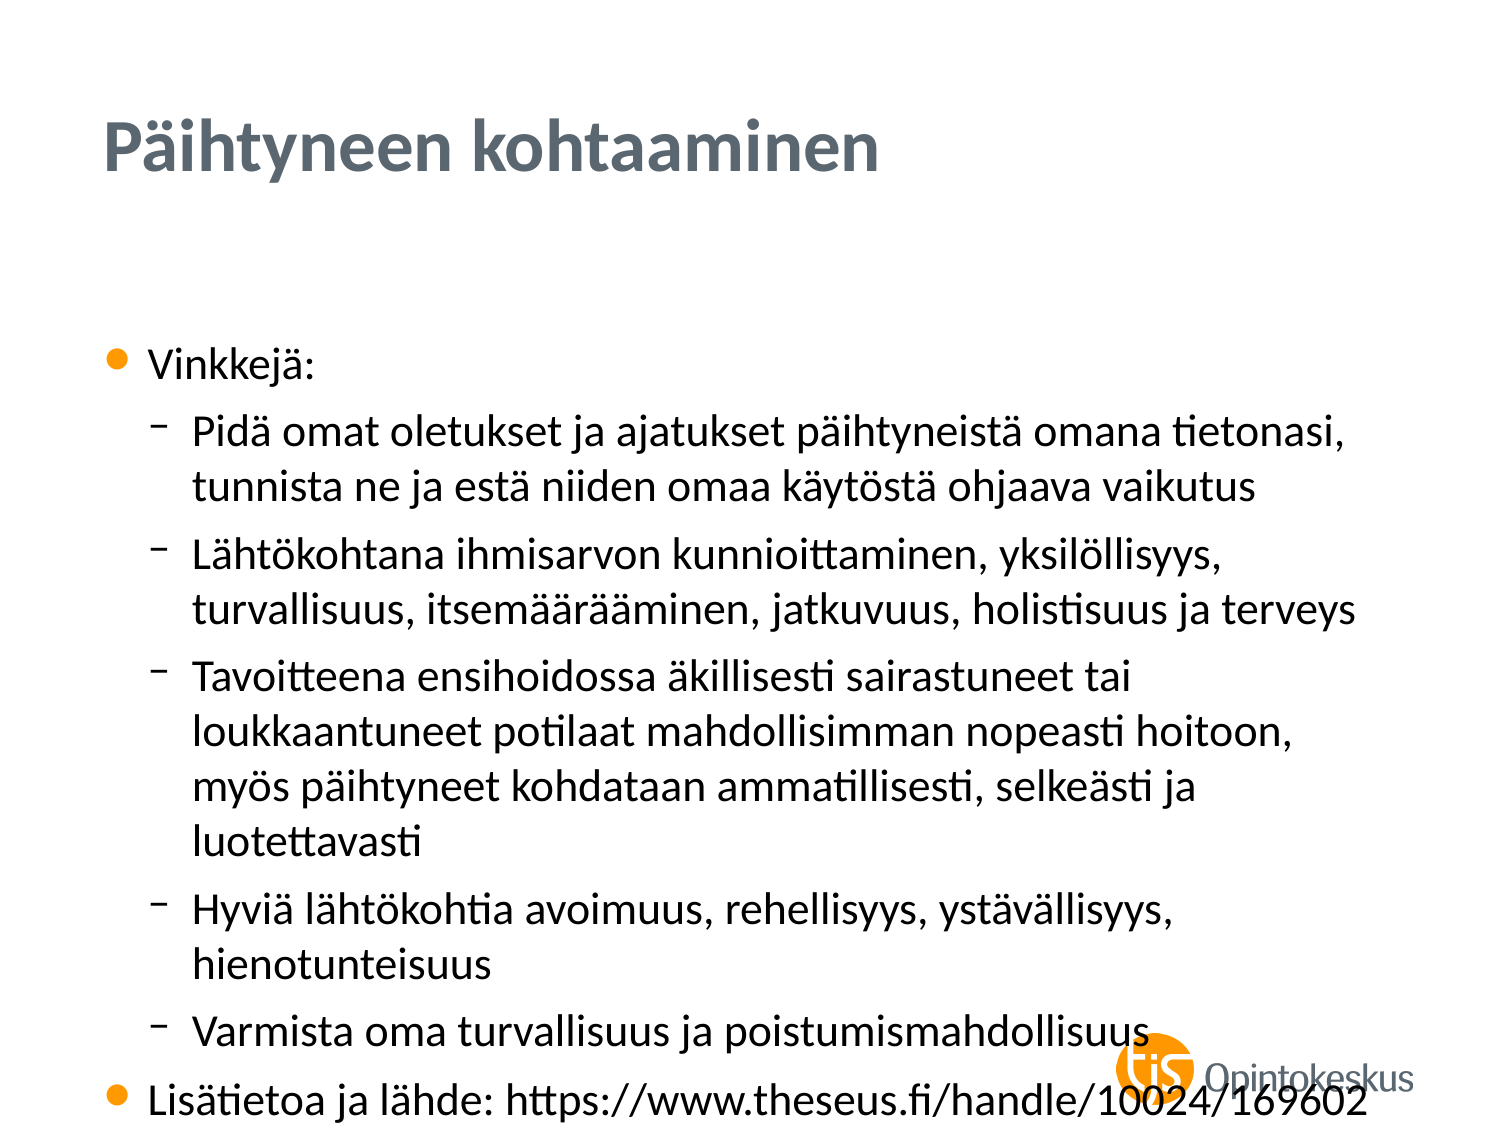

Päihtyneen kohtaaminen
# Vinkkejä:
Pidä omat oletukset ja ajatukset päihtyneistä omana tietonasi, tunnista ne ja estä niiden omaa käytöstä ohjaava vaikutus
Lähtökohtana ihmisarvon kunnioittaminen, yksilöllisyys, turvallisuus, itsemäärääminen, jatkuvuus, holistisuus ja terveys
Tavoitteena ensihoidossa äkillisesti sairastuneet tai loukkaantuneet potilaat mahdollisimman nopeasti hoitoon, myös päihtyneet kohdataan ammatillisesti, selkeästi ja luotettavasti
Hyviä lähtökohtia avoimuus, rehellisyys, ystävällisyys, hienotunteisuus
Varmista oma turvallisuus ja poistumismahdollisuus
Lisätietoa ja lähde: https://www.theseus.fi/handle/10024/169602